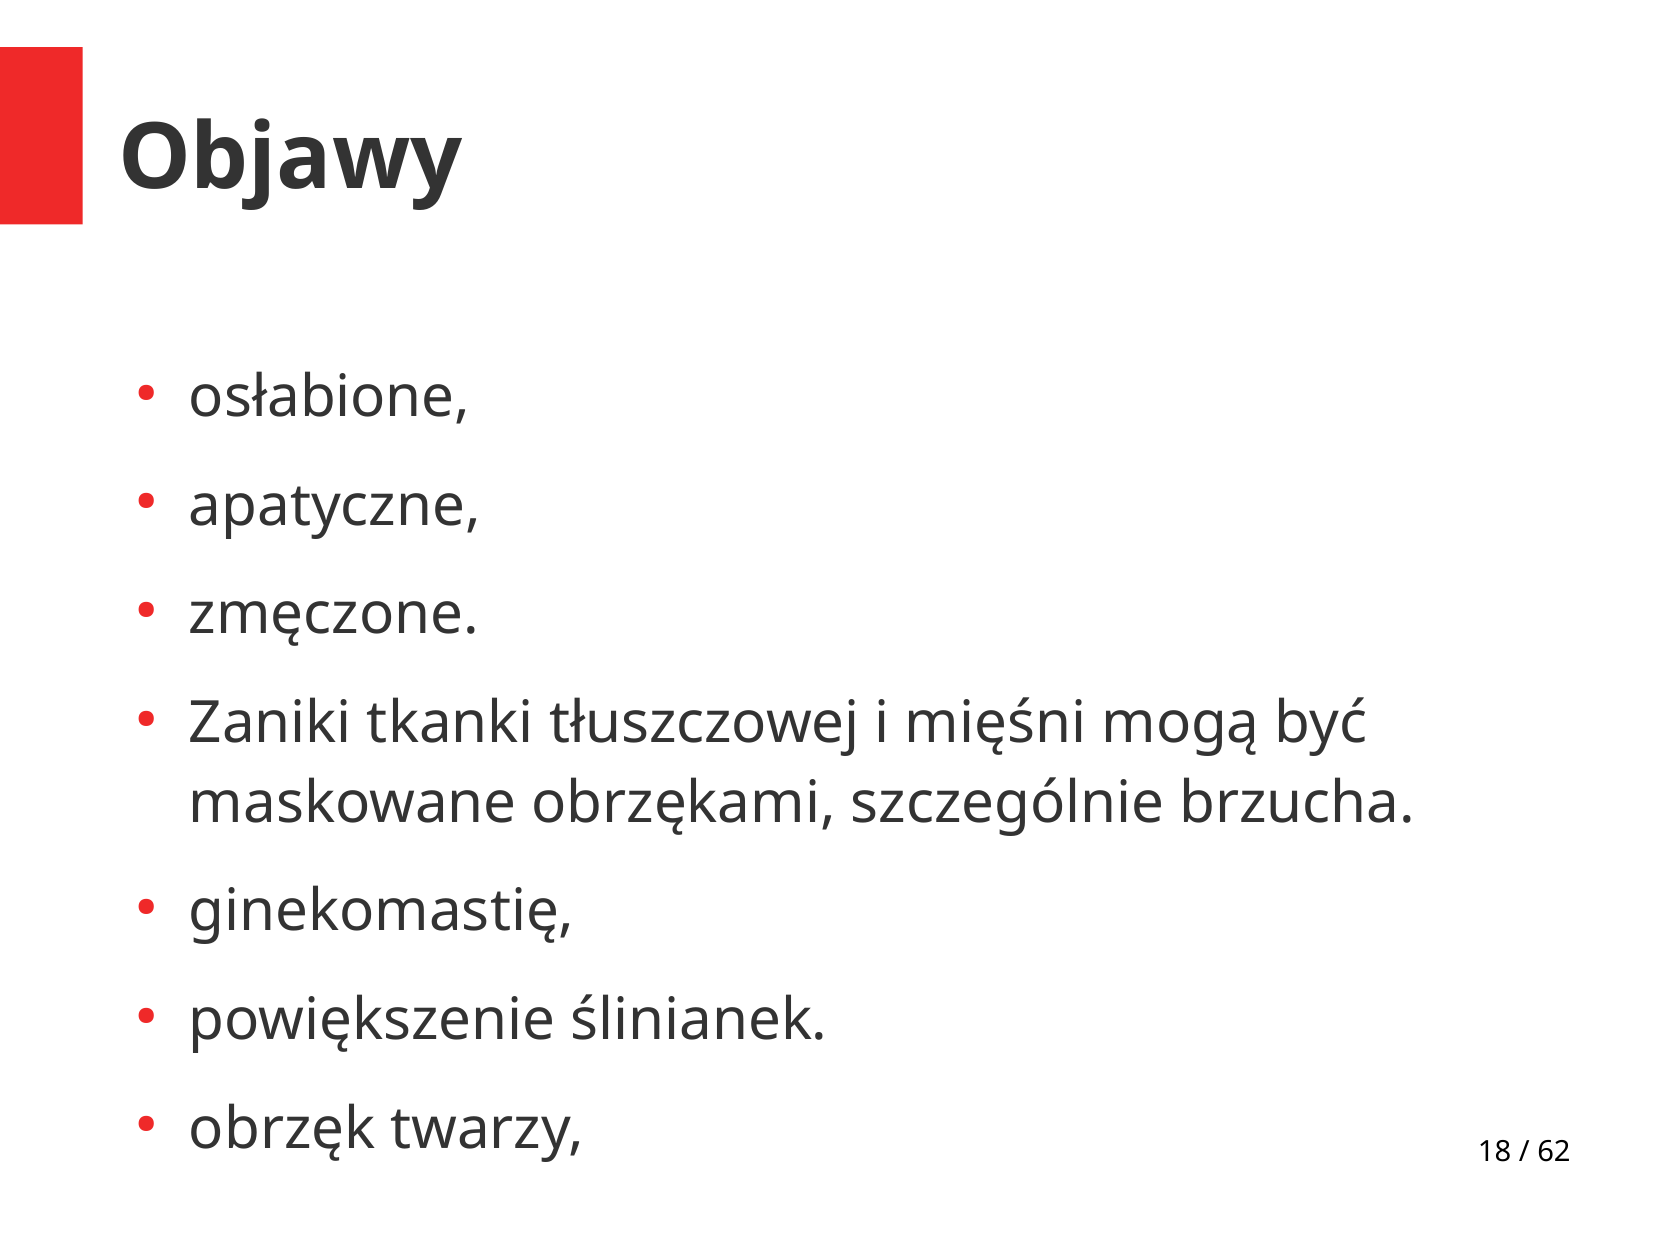

# Objawy
osłabione,
apatyczne,
zmęczone.
Zaniki tkanki tłuszczowej i mięśni mogą być maskowane obrzękami, szczególnie brzucha.
ginekomastię,
powiększenie ślinianek.
obrzęk twarzy,
18